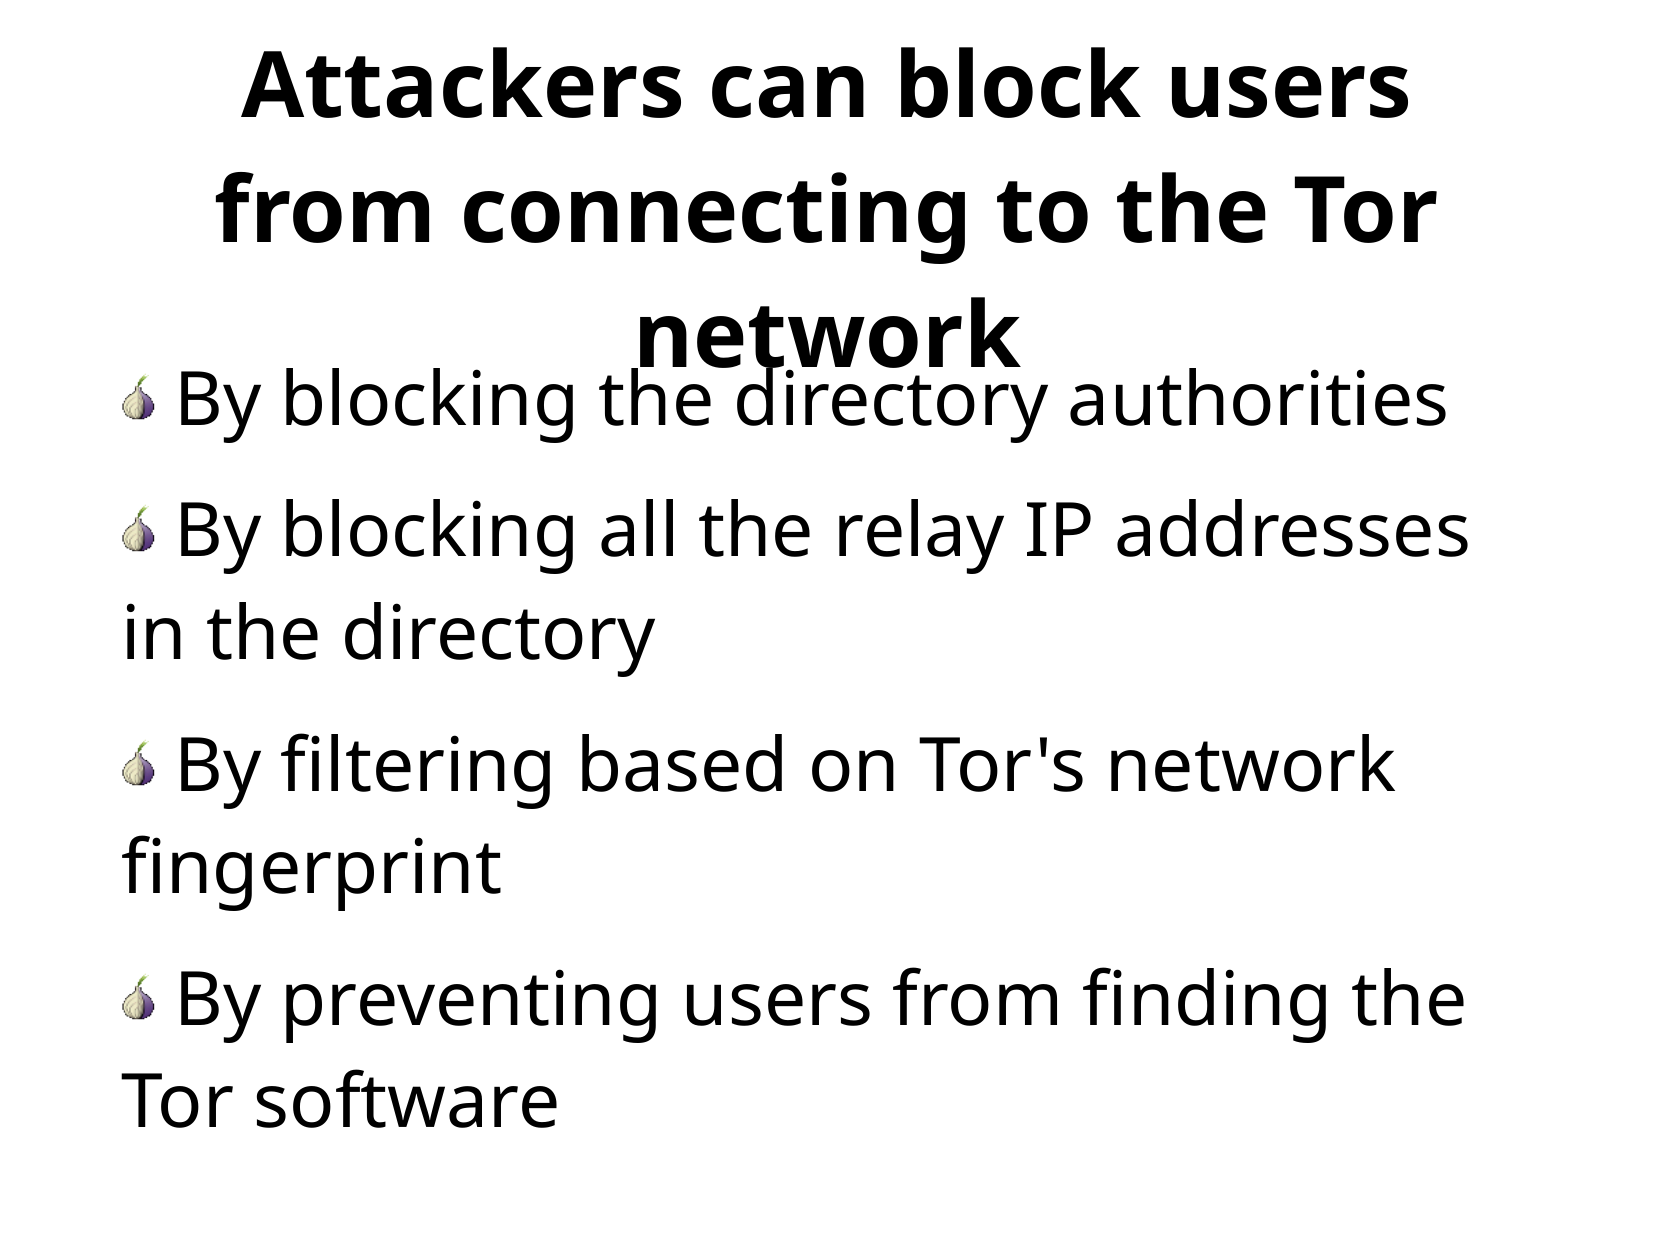

# Attackers can block users from connecting to the Tor network
 By blocking the directory authorities
 By blocking all the relay IP addresses in the directory
 By filtering based on Tor's network fingerprint
 By preventing users from finding the Tor software